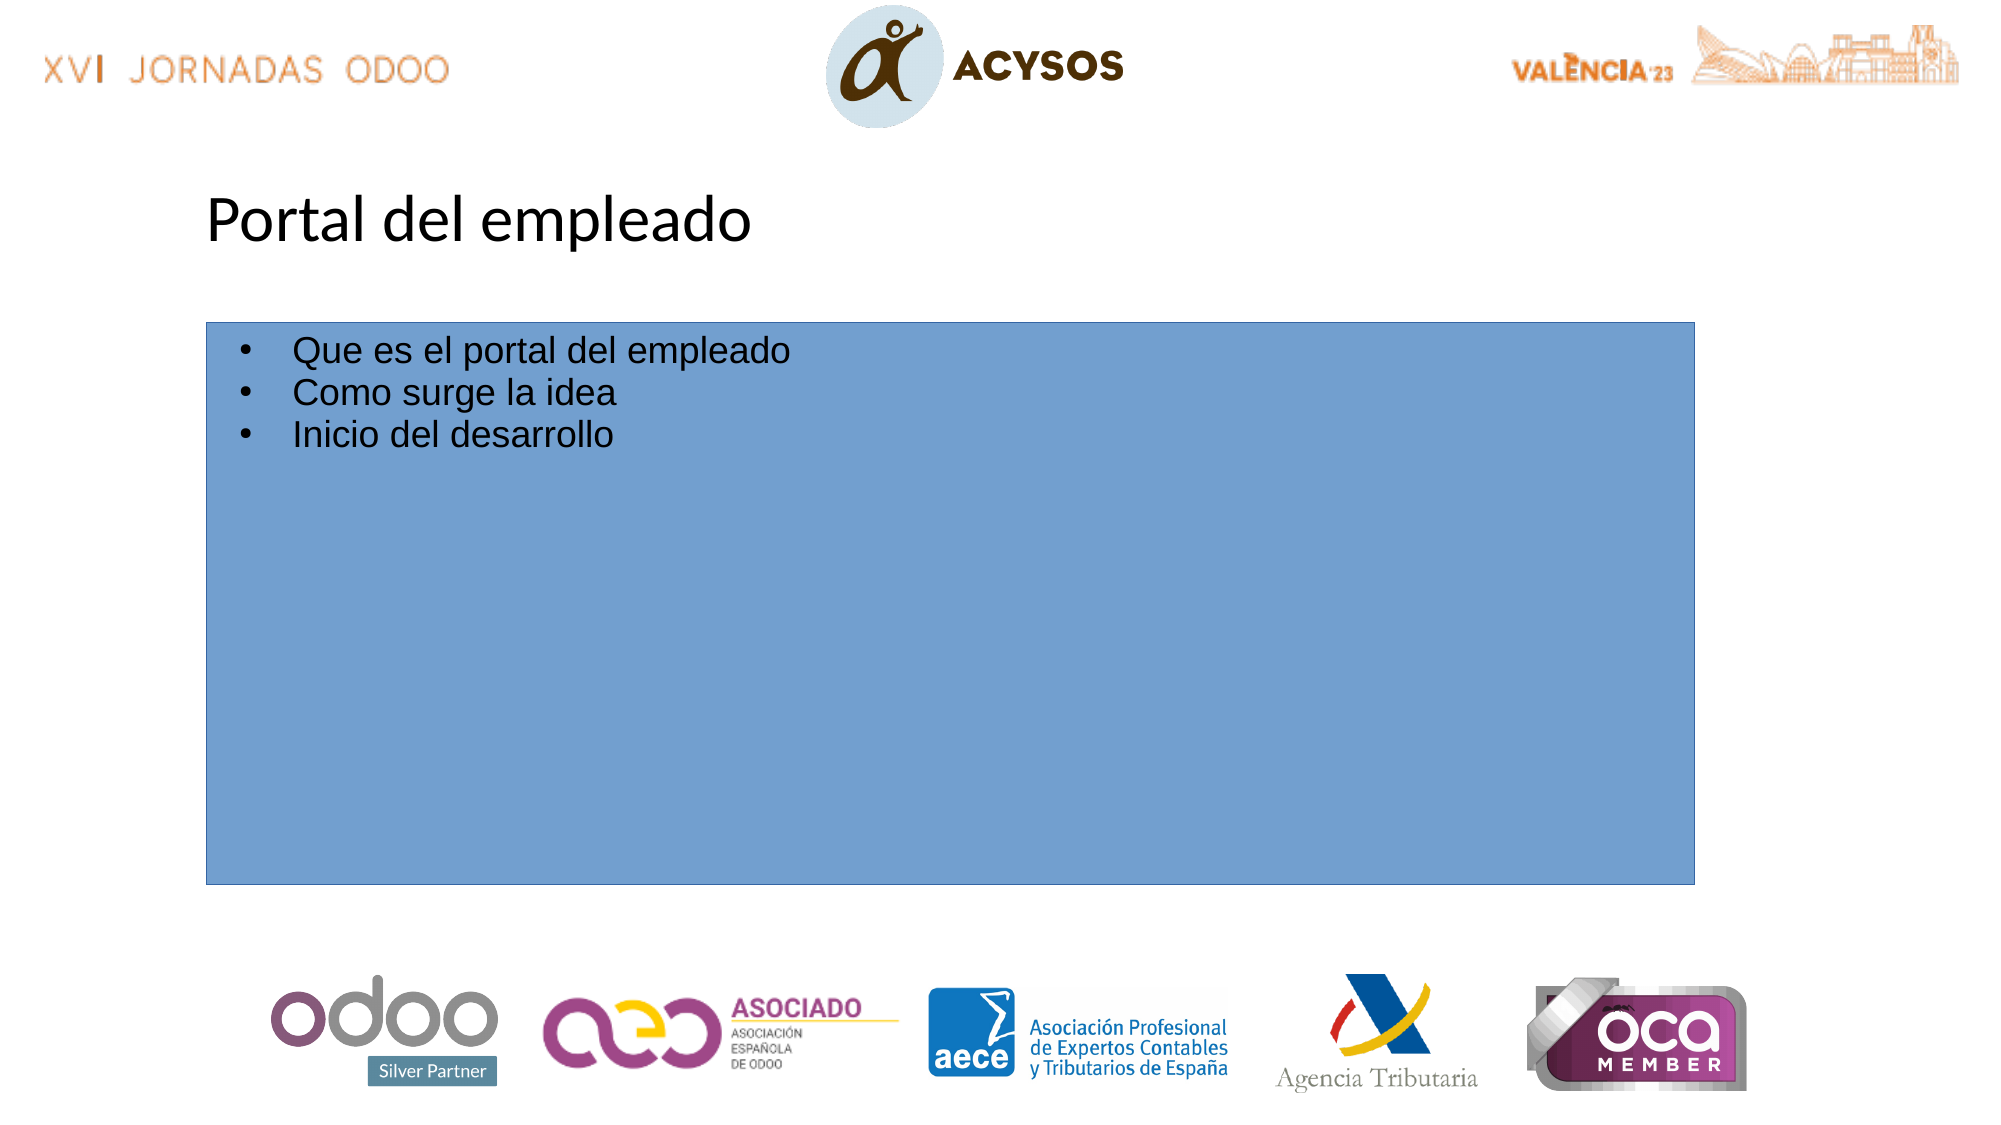

# Portal del empleado
Que es el portal del empleado
Como surge la idea
Inicio del desarrollo